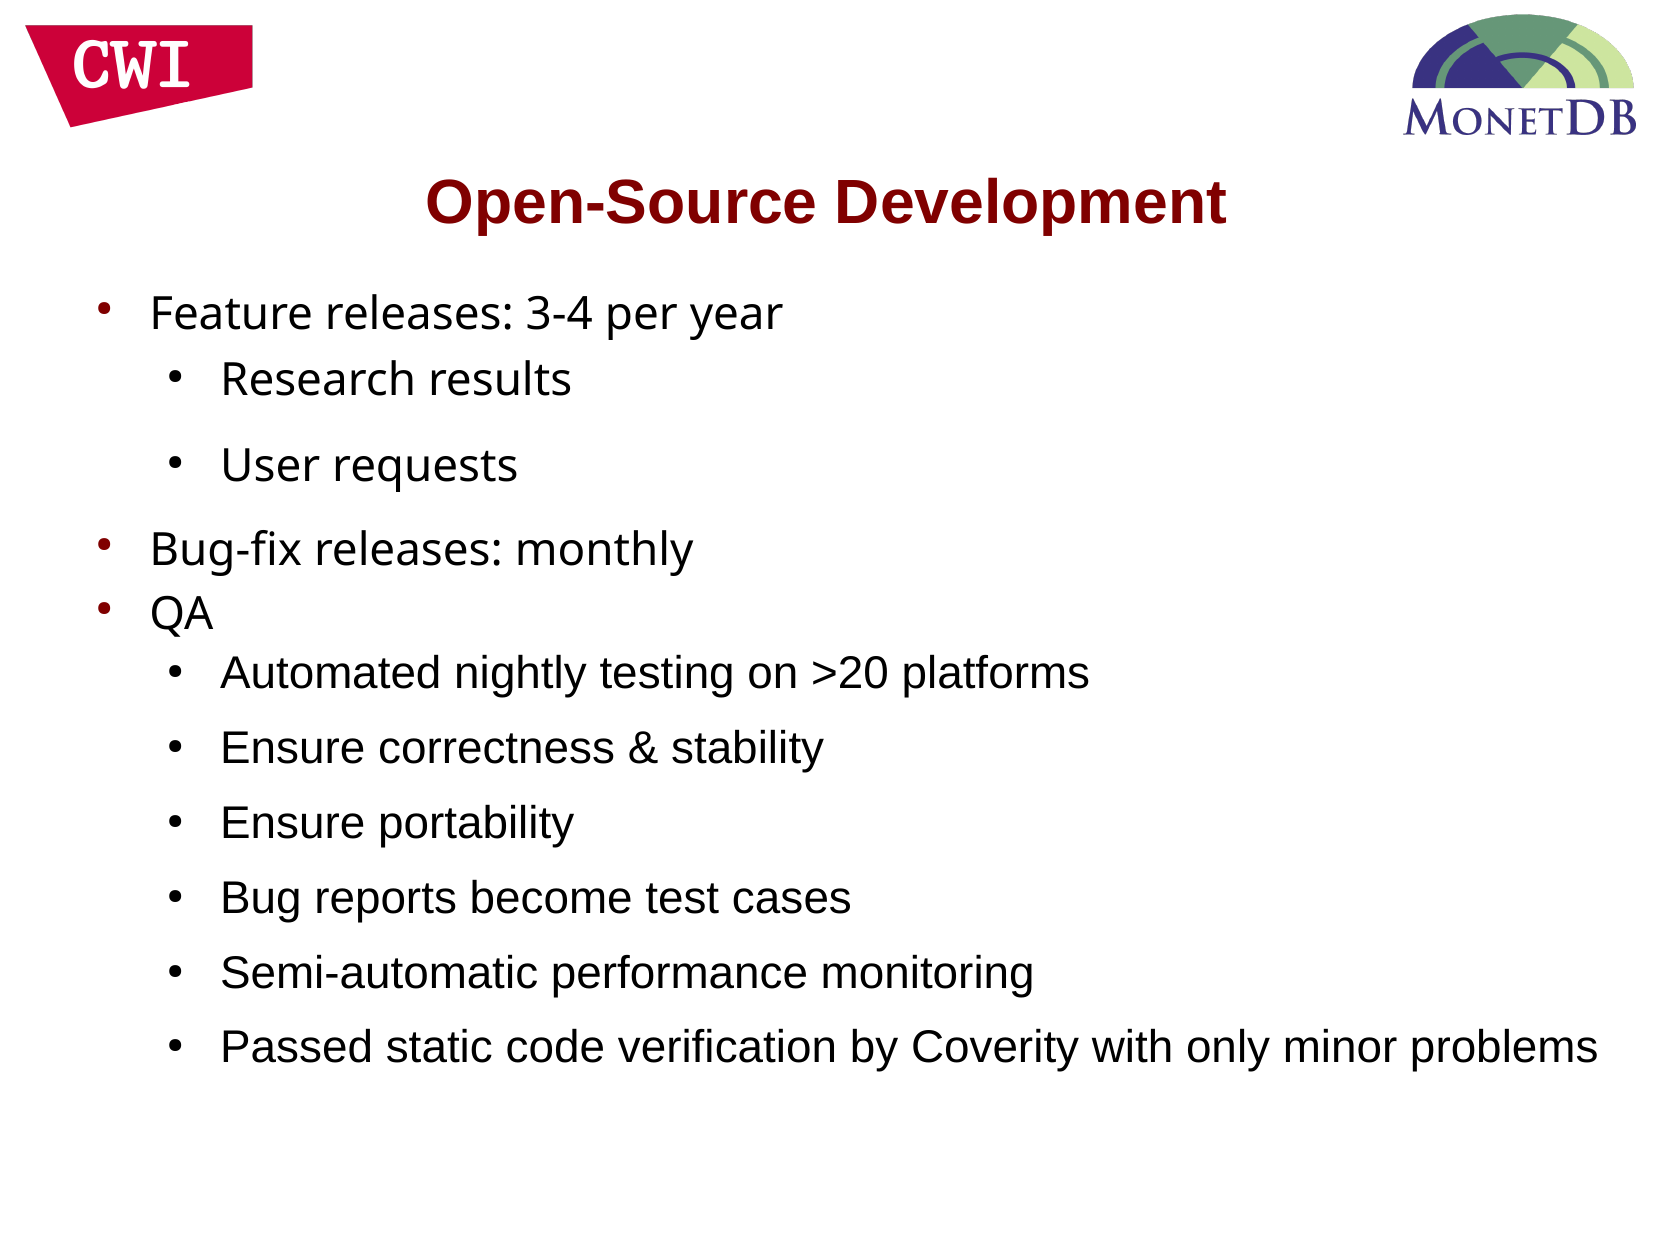

# Open-Source Development
Feature releases: 3-4 per year
Research results
User requests
Bug-fix releases: monthly
QA
Automated nightly testing on >20 platforms
Ensure correctness & stability
Ensure portability
Bug reports become test cases
Semi-automatic performance monitoring
Passed static code verification by Coverity with only minor problems